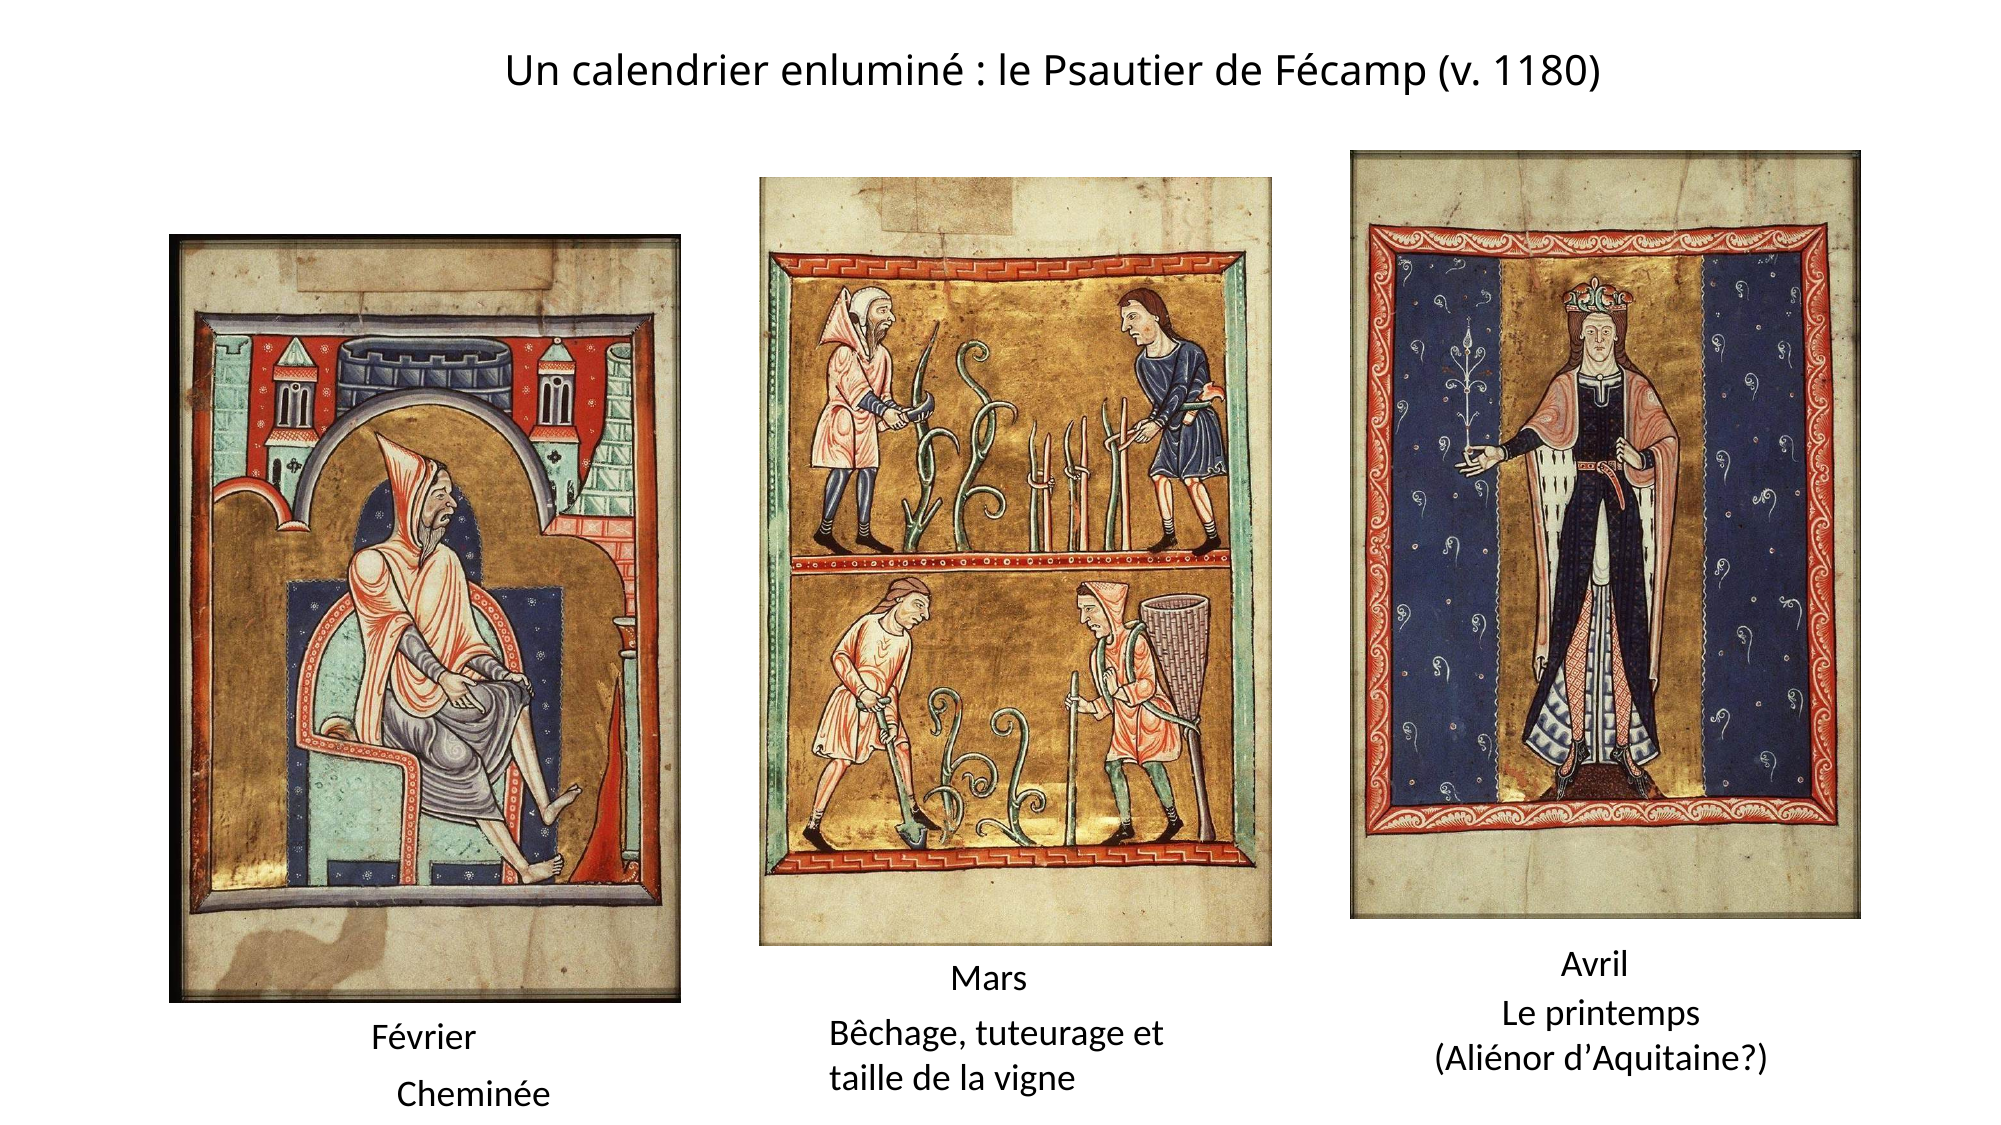

Un calendrier enluminé : le Psautier de Fécamp (v. 1180)
Avril
Mars
Le printemps
(Aliénor d’Aquitaine?)
Bêchage, tuteurage et taille de la vigne
Février
Cheminée